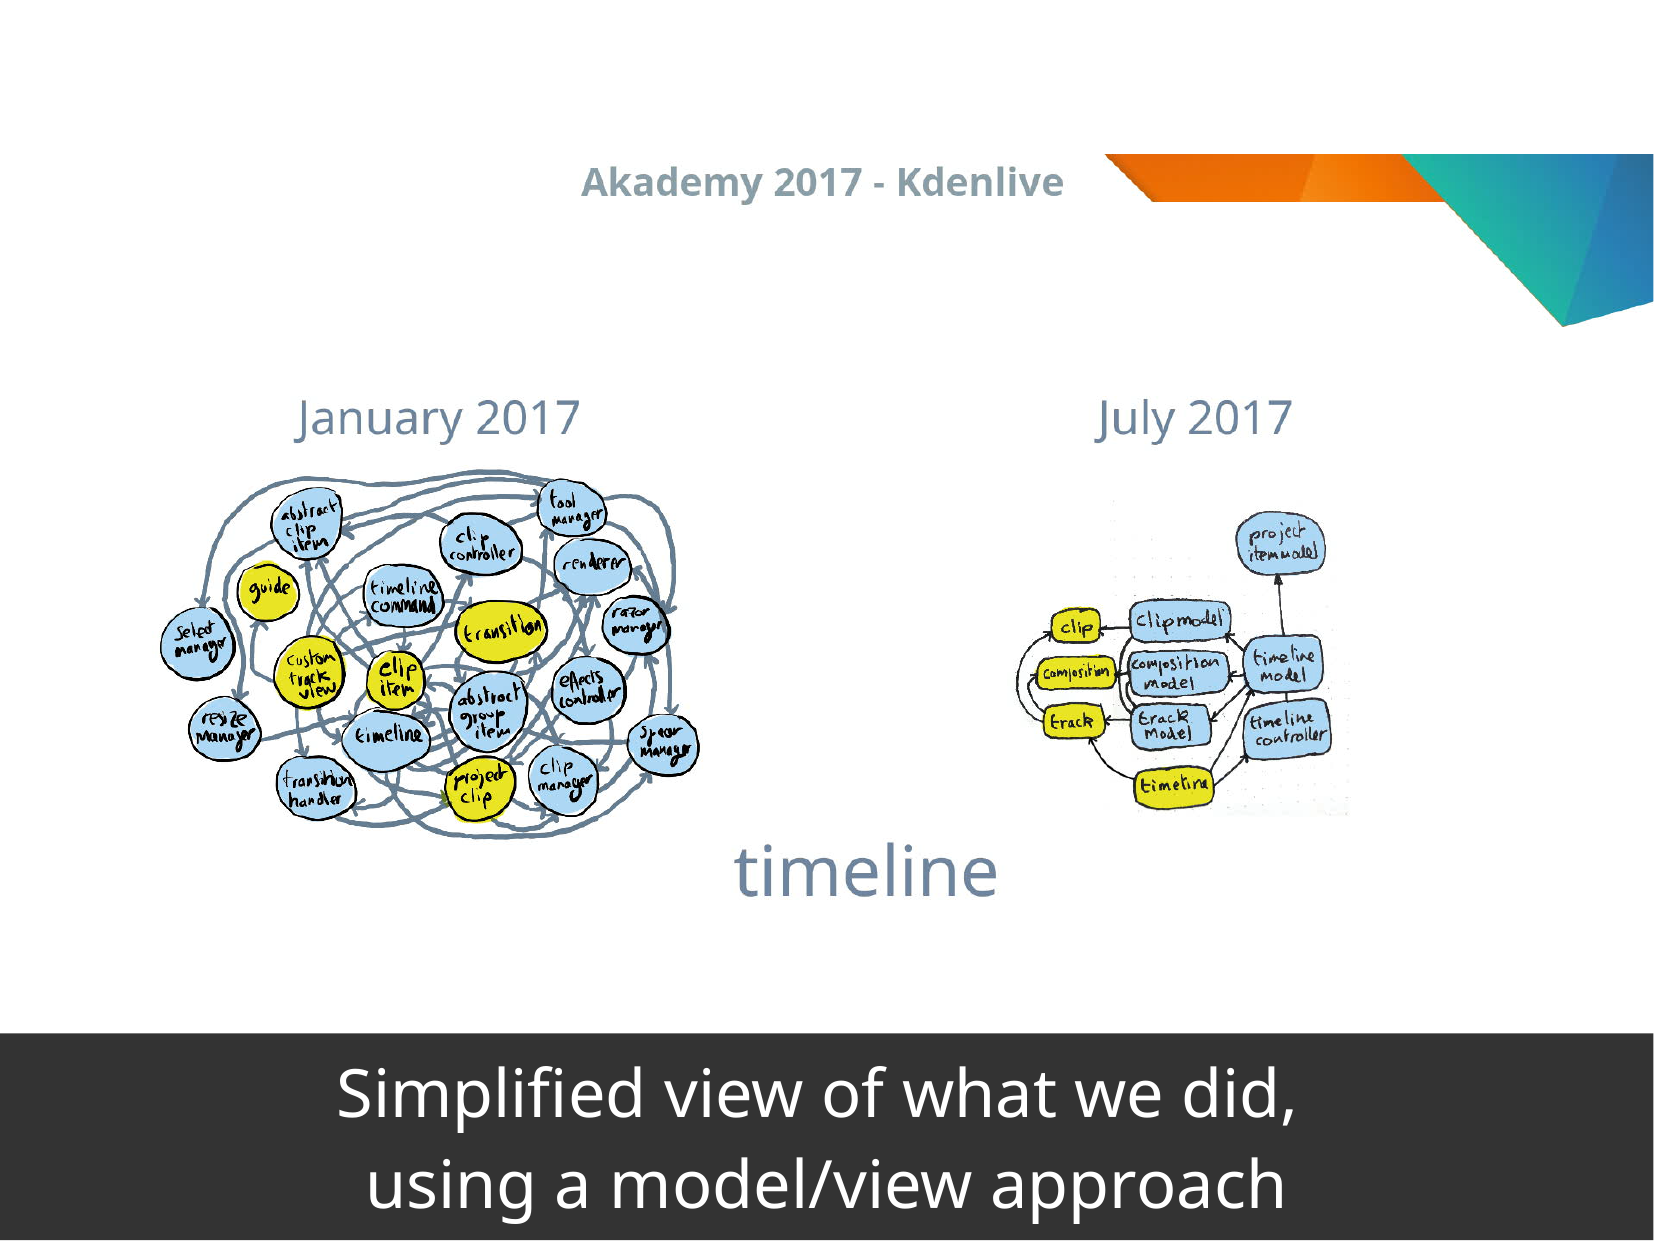

# Simplified view of what we did, using a model/view approach